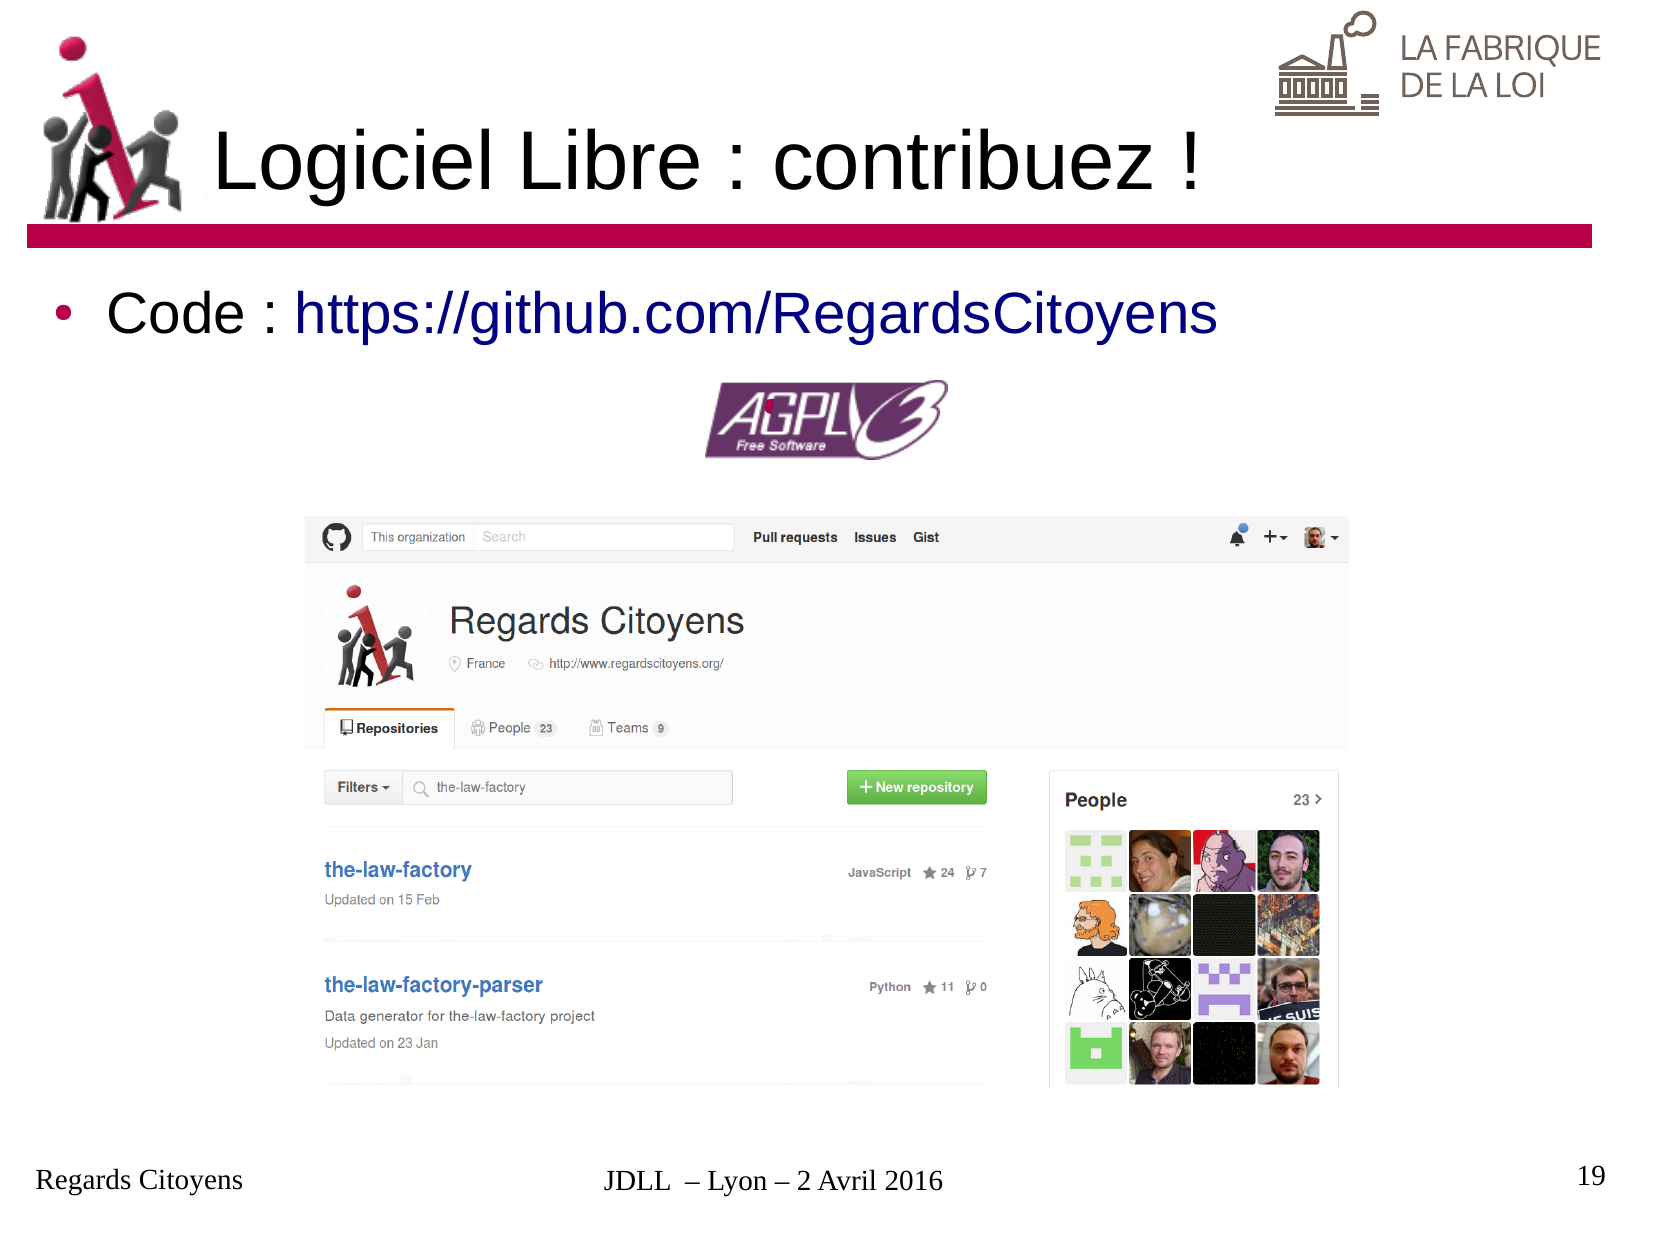

# Logiciel Libre : contribuez !
Code : https://github.com/RegardsCitoyens
19